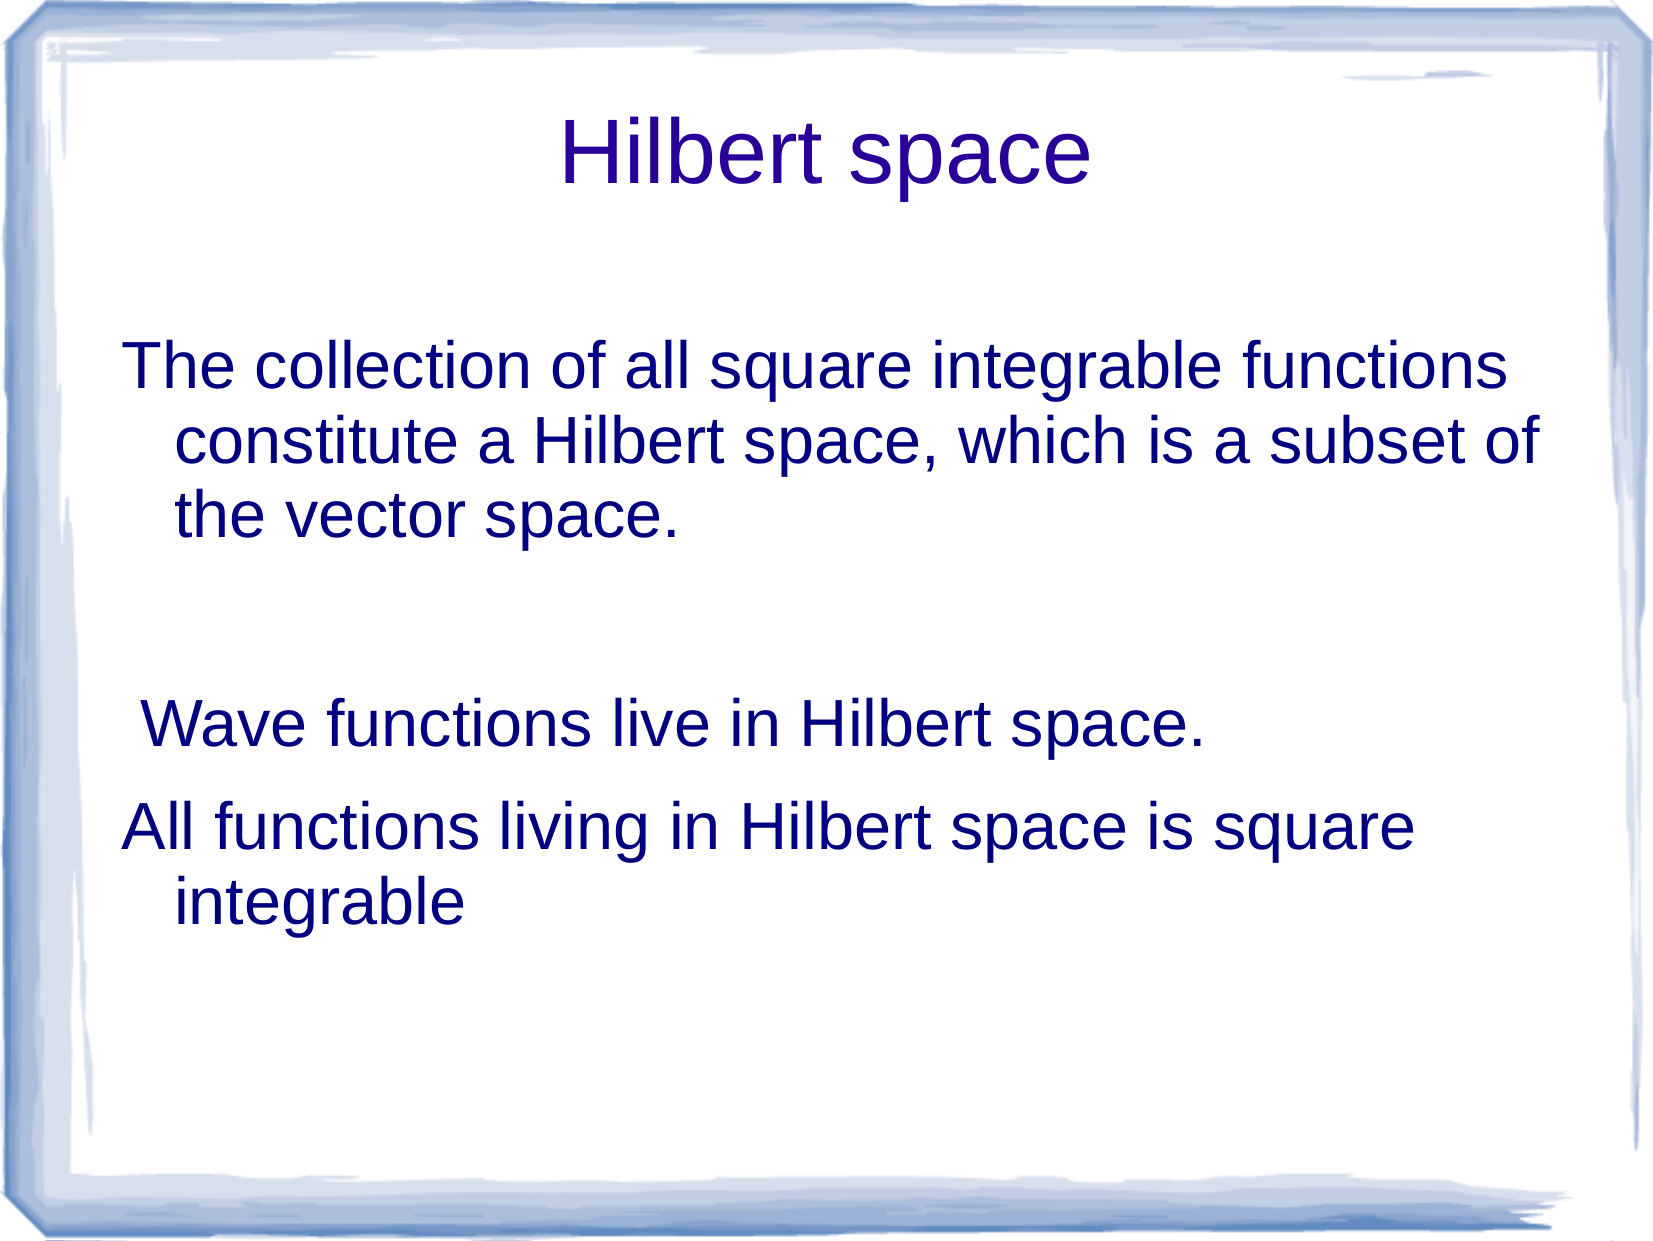

# Hilbert space
The collection of all square integrable functions constitute a Hilbert space, which is a subset of the vector space.
 Wave functions live in Hilbert space.
All functions living in Hilbert space is square integrable